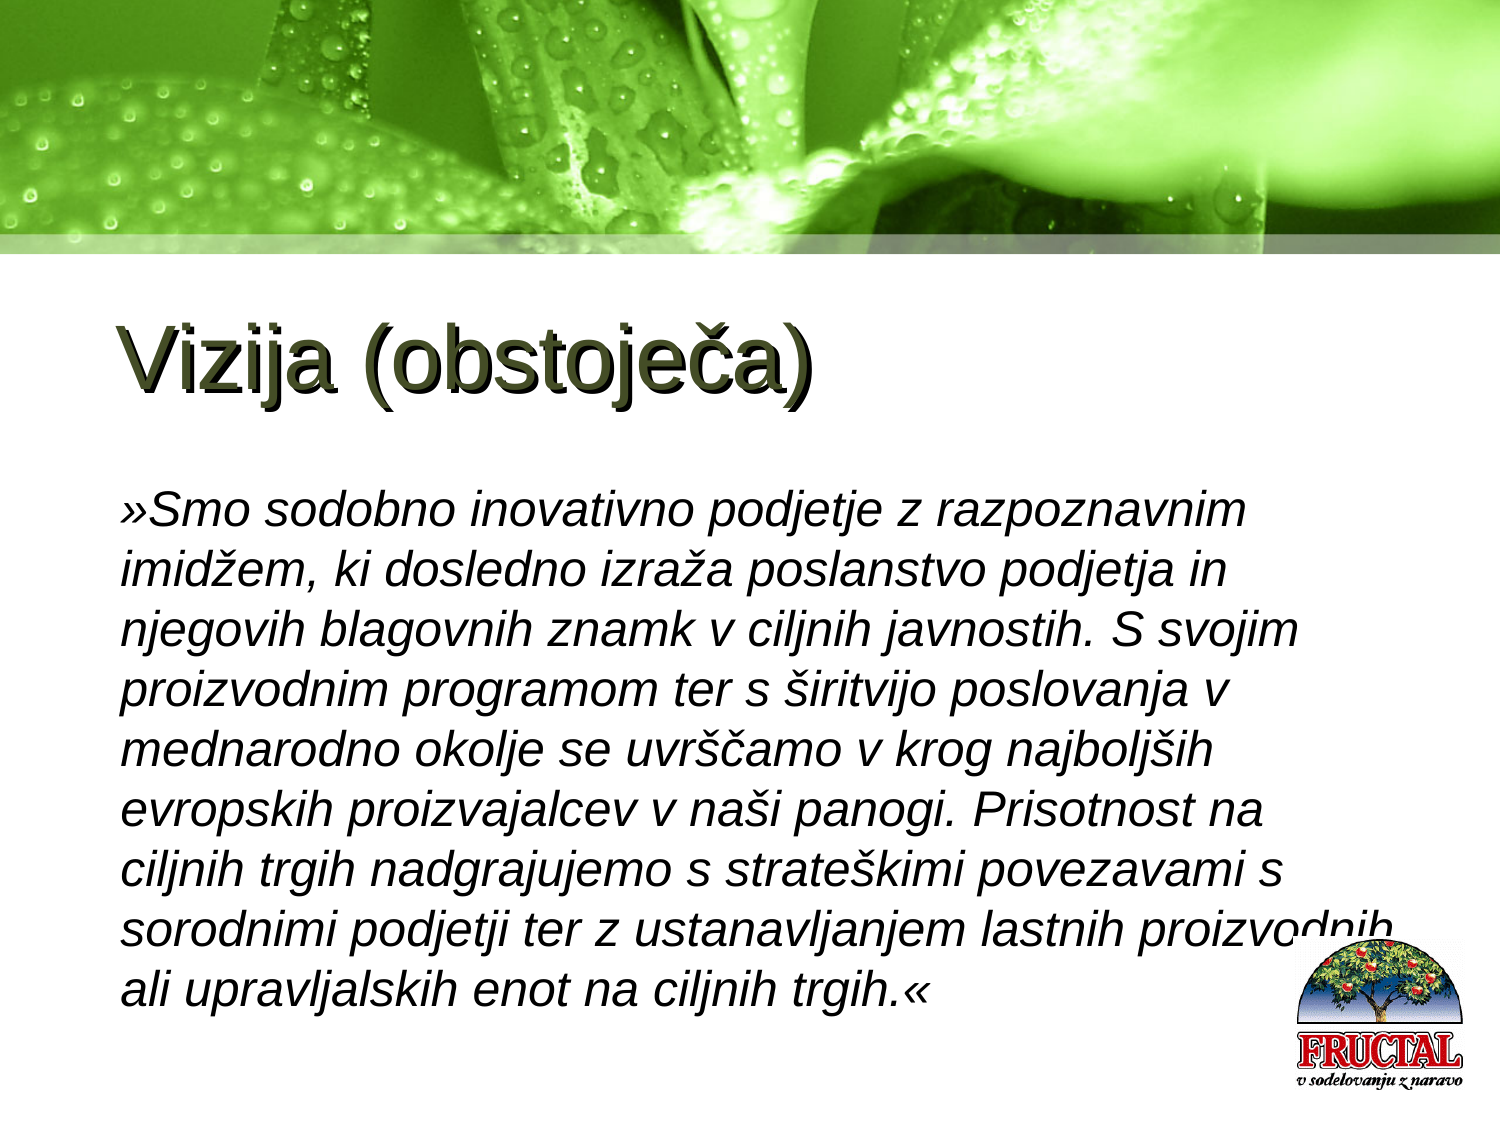

# Vizija (obstoječa)
	»Smo sodobno inovativno podjetje z razpoznavnim imidžem, ki dosledno izraža poslanstvo podjetja in njegovih blagovnih znamk v ciljnih javnostih. S svojim proizvodnim programom ter s širitvijo poslovanja v mednarodno okolje se uvrščamo v krog najboljših evropskih proizvajalcev v naši panogi. Prisotnost na ciljnih trgih nadgrajujemo s strateškimi povezavami s sorodnimi podjetji ter z ustanavljanjem lastnih proizvodnih ali upravljalskih enot na ciljnih trgih.«